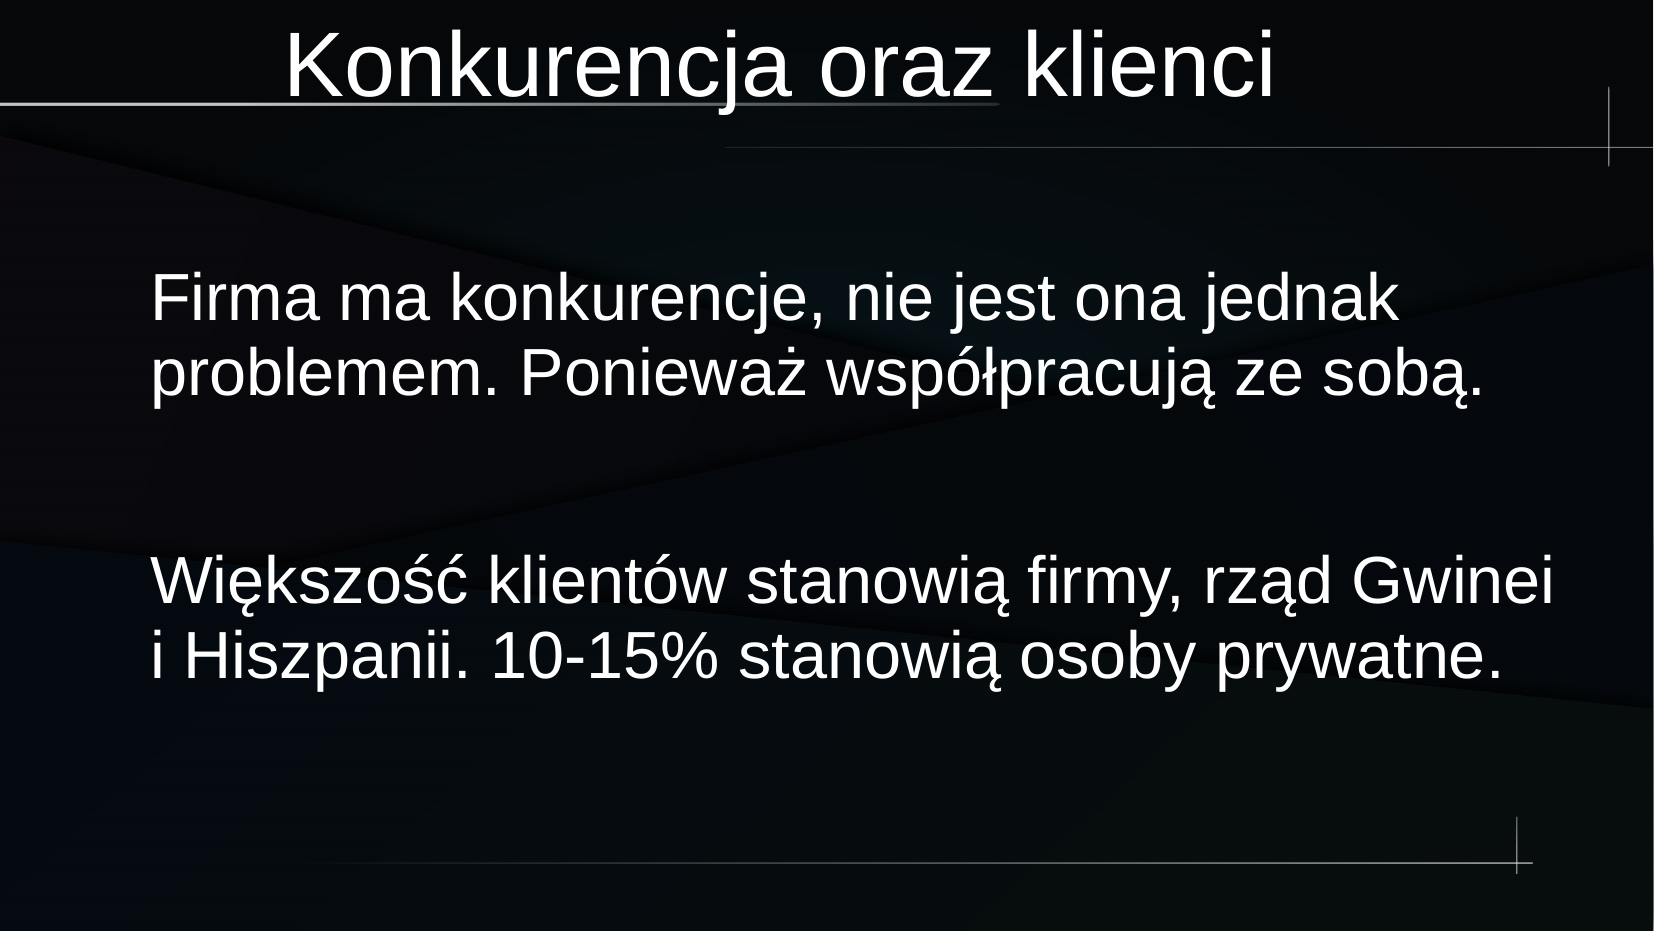

# Konkurencja oraz klienci
Firma ma konkurencje, nie jest ona jednak problemem. Ponieważ współpracują ze sobą.
Większość klientów stanowią firmy, rząd Gwinei i Hiszpanii. 10-15% stanowią osoby prywatne.